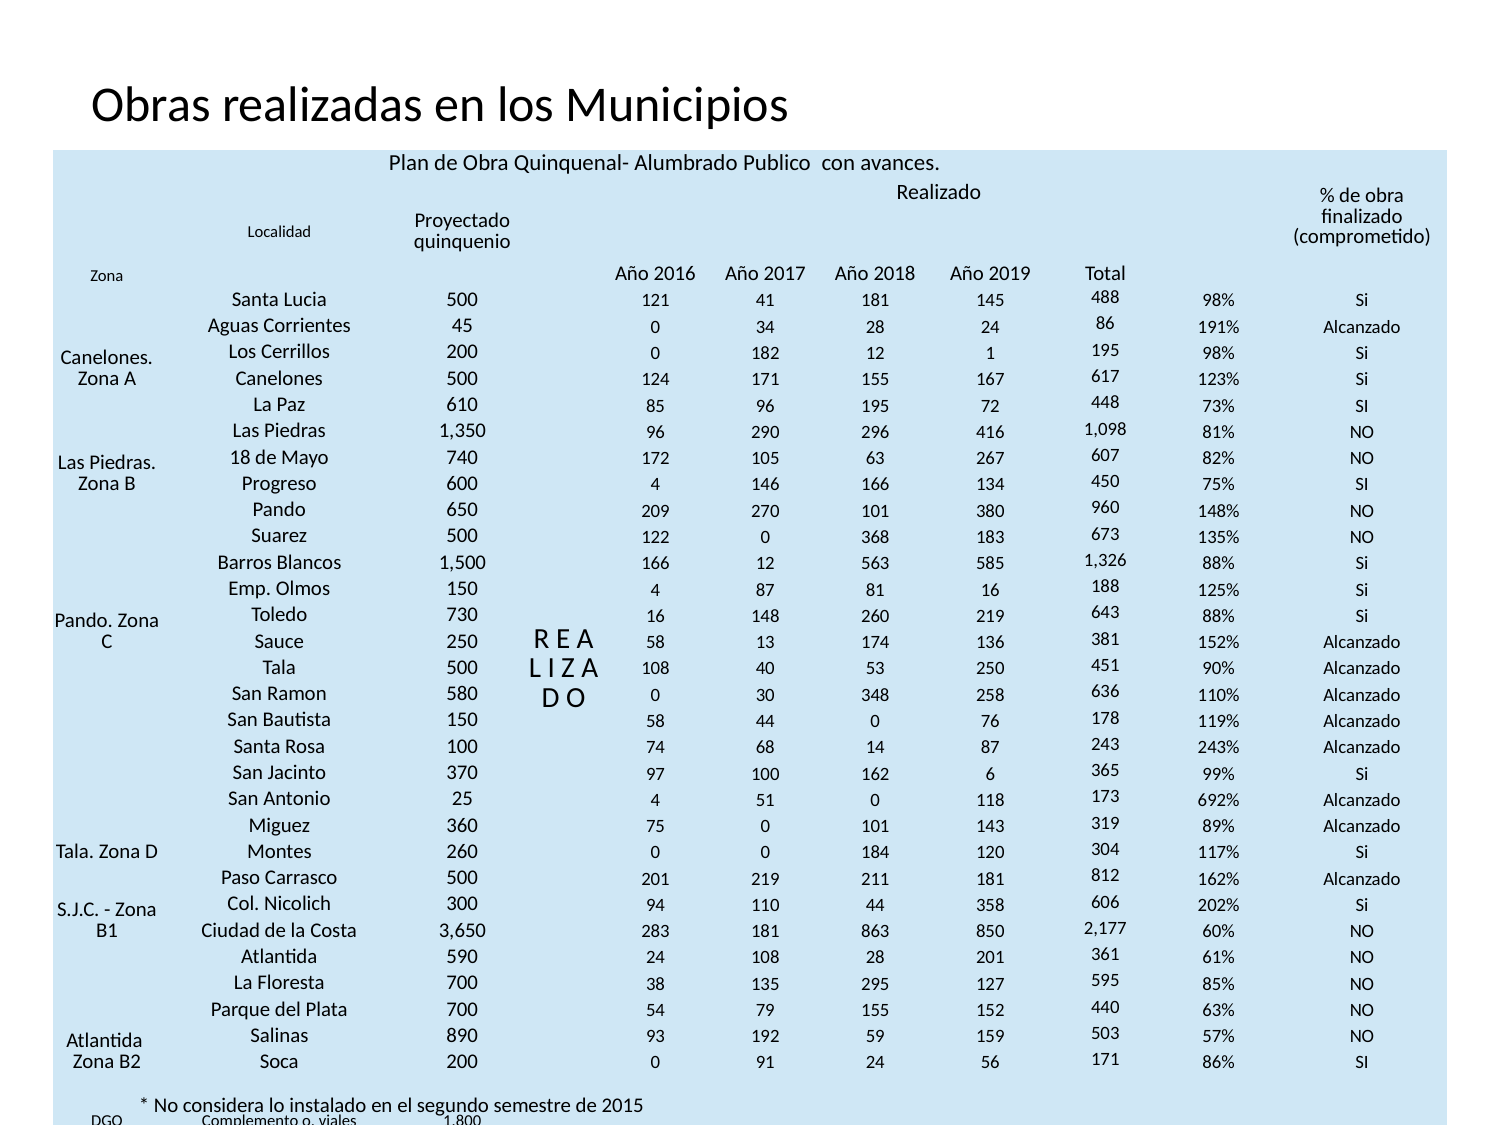

Obras realizadas en los Municipios
| Plan de Obra Quinquenal- Alumbrado Publico con avances. | | | | | | | | | | % de obra finalizado (comprometido) |
| --- | --- | --- | --- | --- | --- | --- | --- | --- | --- | --- |
| | Localidad | Proyectado quinquenio | | Realizado | | | | | | |
| Zona | | | R E A L I Z A D O | Año 2016 | Año 2017 | Año 2018 | Año 2019 | Total | | |
| | | | | 121 | 41 | 181 | 145 | 488 | 98% | Si |
| Canelones. Zona A | Santa Lucia | 500 | | | | | | | | |
| | Aguas Corrientes | 45 | | 0 | 34 | 28 | 24 | 86 | 191% | Alcanzado |
| | Los Cerrillos | 200 | | 0 | 182 | 12 | 1 | 195 | 98% | Si |
| | Canelones | 500 | | 124 | 171 | 155 | 167 | 617 | 123% | Si |
| Las Piedras. Zona B | La Paz | 610 | | 85 | 96 | 195 | 72 | 448 | 73% | SI |
| | Las Piedras | 1,350 | | 96 | 290 | 296 | 416 | 1,098 | 81% | NO |
| | 18 de Mayo | 740 | | 172 | 105 | 63 | 267 | 607 | 82% | NO |
| | Progreso | 600 | | 4 | 146 | 166 | 134 | 450 | 75% | SI |
| Pando. Zona C | Pando | 650 | | 209 | 270 | 101 | 380 | 960 | 148% | NO |
| | Suarez | 500 | | 122 | 0 | 368 | 183 | 673 | 135% | NO |
| | Barros Blancos | 1,500 | | 166 | 12 | 563 | 585 | 1,326 | 88% | Si |
| | Emp. Olmos | 150 | | 4 | 87 | 81 | 16 | 188 | 125% | Si |
| | Toledo | 730 | | 16 | 148 | 260 | 219 | 643 | 88% | Si |
| | Sauce | 250 | | 58 | 13 | 174 | 136 | 381 | 152% | Alcanzado |
| Tala. Zona D | Tala | 500 | | 108 | 40 | 53 | 250 | 451 | 90% | Alcanzado |
| | San Ramon | 580 | | 0 | 30 | 348 | 258 | 636 | 110% | Alcanzado |
| | San Bautista | 150 | | 58 | 44 | 0 | 76 | 178 | 119% | Alcanzado |
| | Santa Rosa | 100 | | 74 | 68 | 14 | 87 | 243 | 243% | Alcanzado |
| | San Jacinto | 370 | | 97 | 100 | 162 | 6 | 365 | 99% | Si |
| | San Antonio | 25 | | 4 | 51 | 0 | 118 | 173 | 692% | Alcanzado |
| | Miguez | 360 | | 75 | 0 | 101 | 143 | 319 | 89% | Alcanzado |
| | Montes | 260 | | 0 | 0 | 184 | 120 | 304 | 117% | Si |
| S.J.C. - Zona B1 | Paso Carrasco | 500 | | 201 | 219 | 211 | 181 | 812 | 162% | Alcanzado |
| | Col. Nicolich | 300 | | 94 | 110 | 44 | 358 | 606 | 202% | Si |
| | Ciudad de la Costa | 3,650 | | 283 | 181 | 863 | 850 | 2,177 | 60% | NO |
| Atlantida Zona B2 | Atlantida | 590 | | 24 | 108 | 28 | 201 | 361 | 61% | NO |
| | La Floresta | 700 | | 38 | 135 | 295 | 127 | 595 | 85% | NO |
| | Parque del Plata | 700 | | 54 | 79 | 155 | 152 | 440 | 63% | NO |
| | Salinas | 890 | | 93 | 192 | 59 | 159 | 503 | 57% | NO |
| | Soca | 200 | | 0 | 91 | 24 | 56 | 171 | 86% | SI |
| DGO | Complemento o. viales | 1,800 | | | | | | | | |
| TOTAL | | 20,000 | | 2,380 | 3,043 | 5,184 | 5,887 | 16,494 | | |
* No considera lo instalado en el segundo semestre de 2015